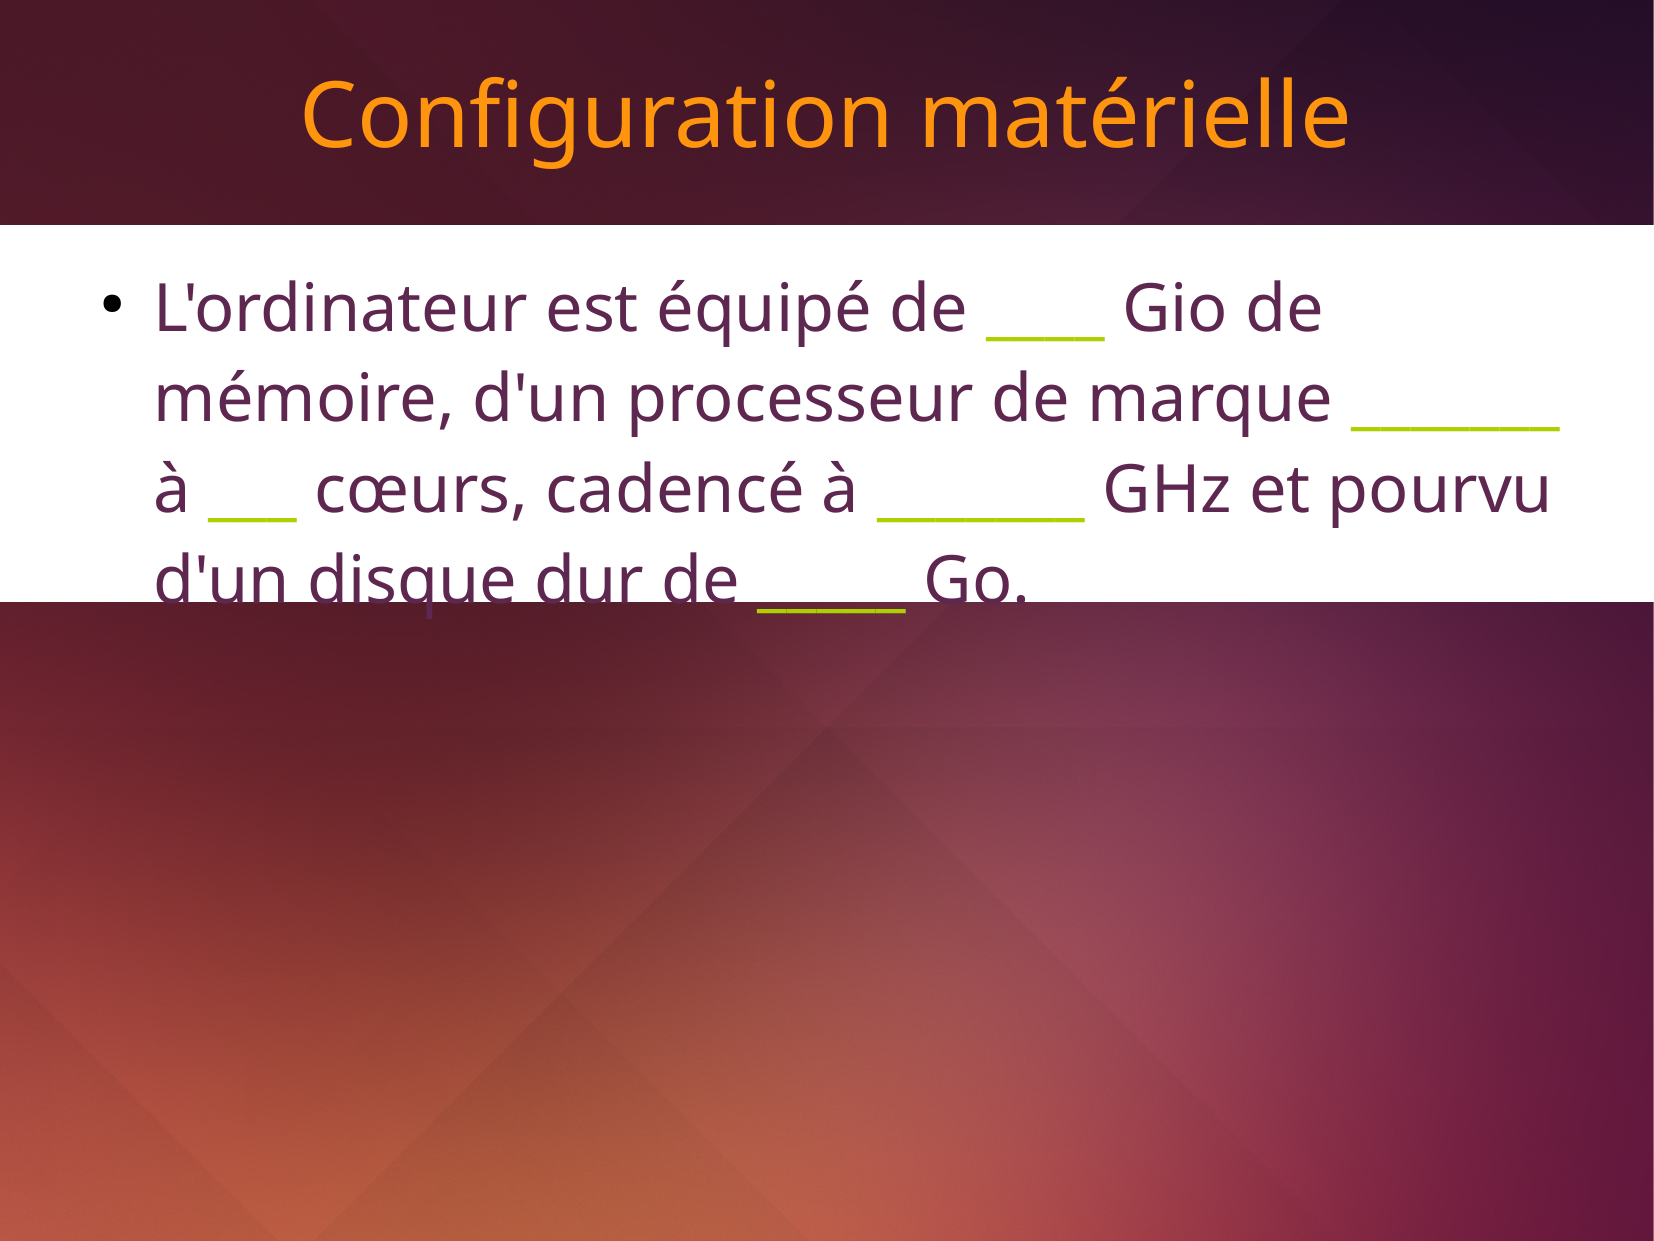

# Configuration matérielle
L'ordinateur est équipé de ____ Gio de mémoire, d'un processeur de marque _______ à ___ cœurs, cadencé à _______ GHz et pourvu d'un disque dur de _____ Go.